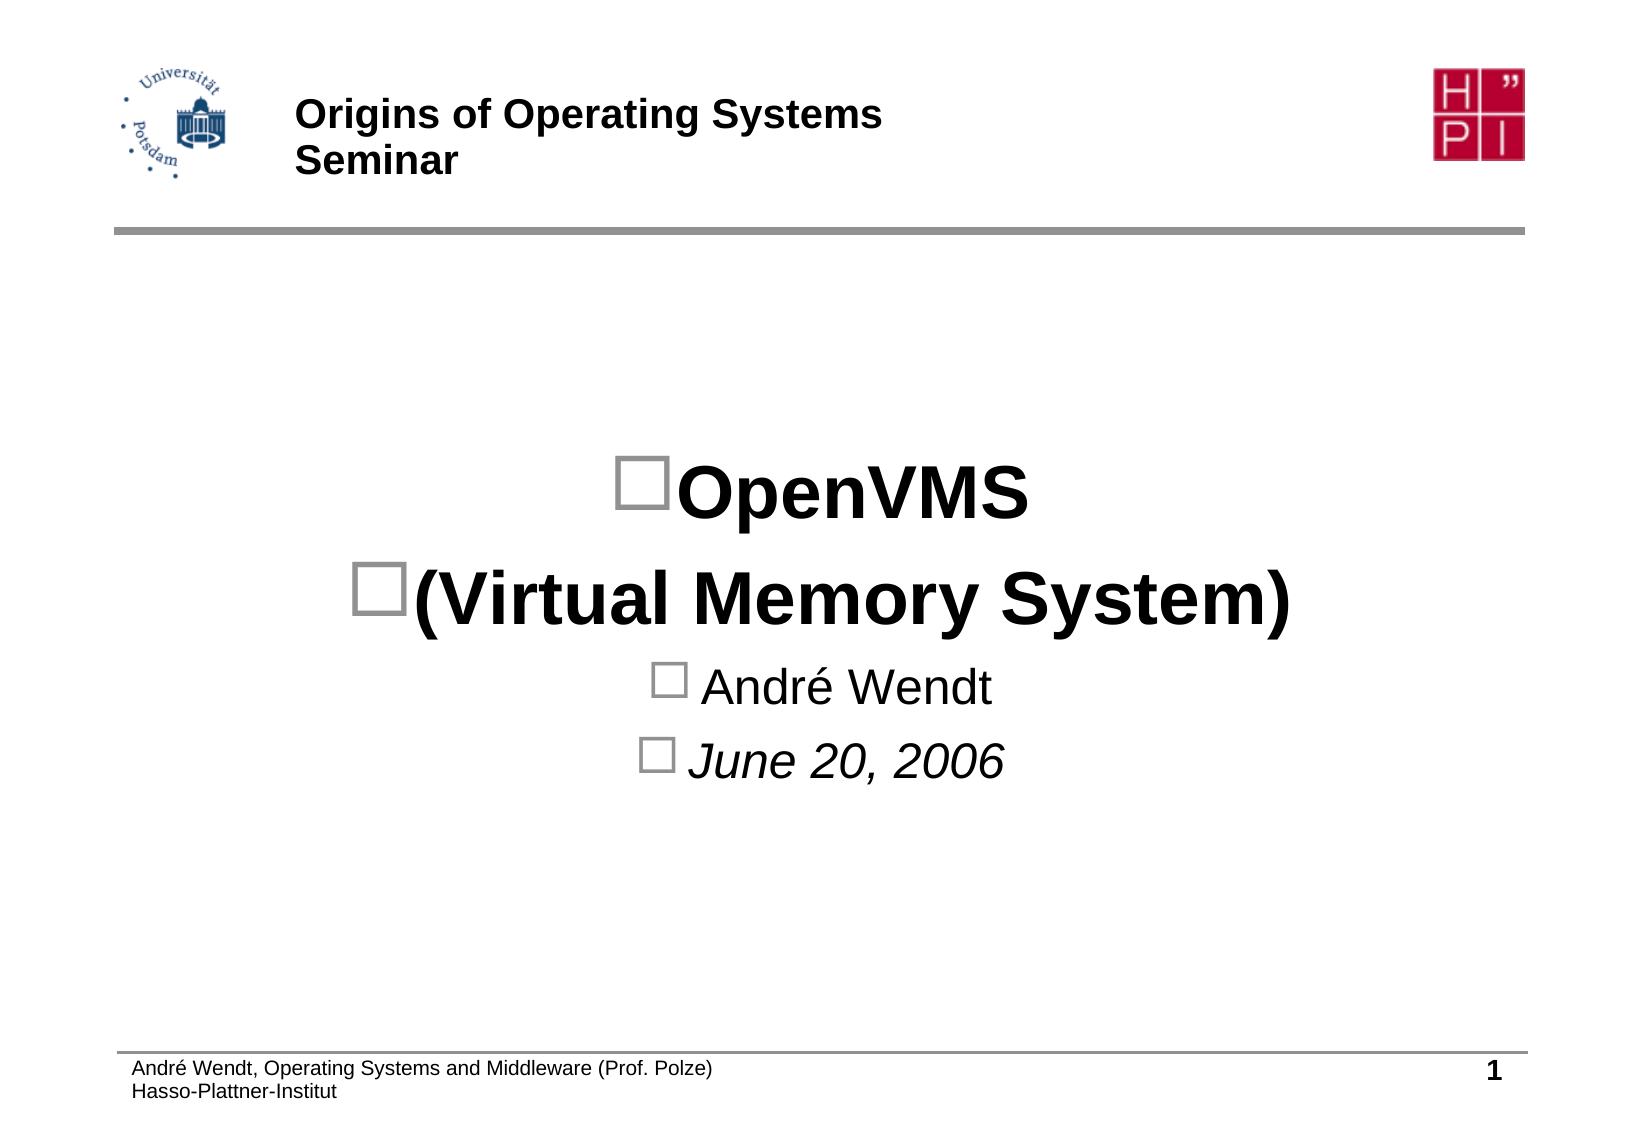

# Origins of Operating Systems Seminar
OpenVMS
(Virtual Memory System)
André Wendt
June 20, 2006